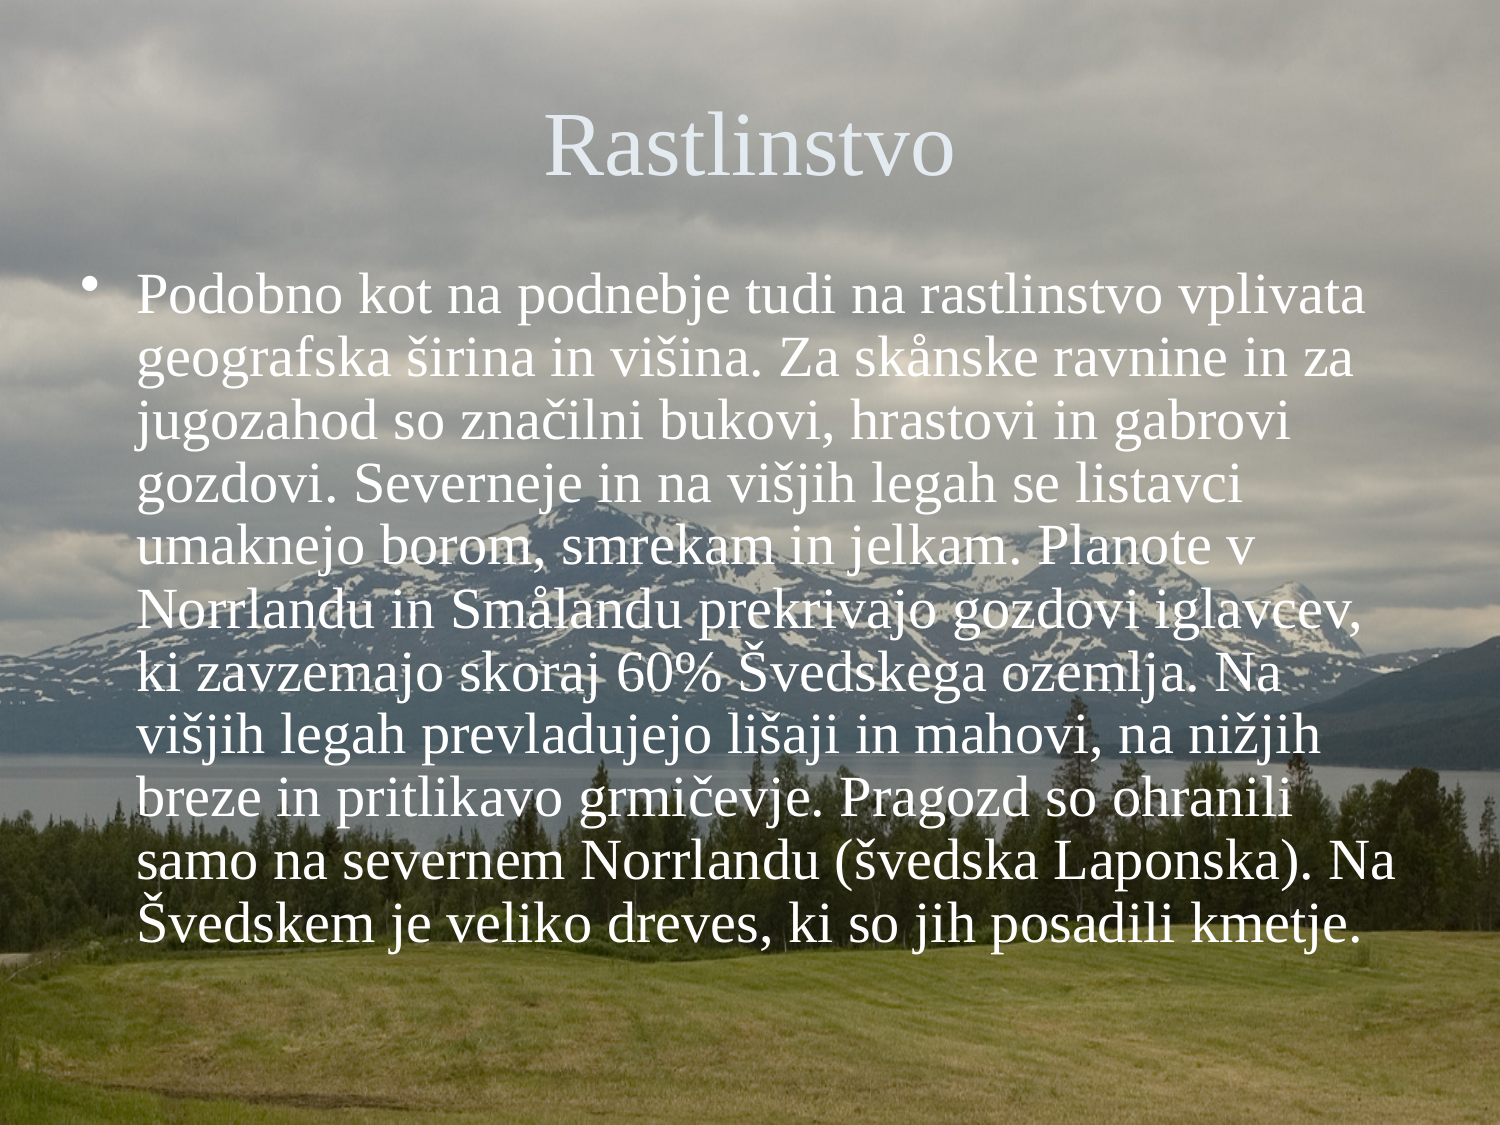

# Rastlinstvo
Podobno kot na podnebje tudi na rastlinstvo vplivata geografska širina in višina. Za skånske ravnine in za jugozahod so značilni bukovi, hrastovi in gabrovi gozdovi. Severneje in na višjih legah se listavci umaknejo borom, smrekam in jelkam. Planote v Norrlandu in Smålandu prekrivajo gozdovi iglavcev, ki zavzemajo skoraj 60% Švedskega ozemlja. Na višjih legah prevladujejo lišaji in mahovi, na nižjih breze in pritlikavo grmičevje. Pragozd so ohranili samo na severnem Norrlandu (švedska Laponska). Na Švedskem je veliko dreves, ki so jih posadili kmetje.